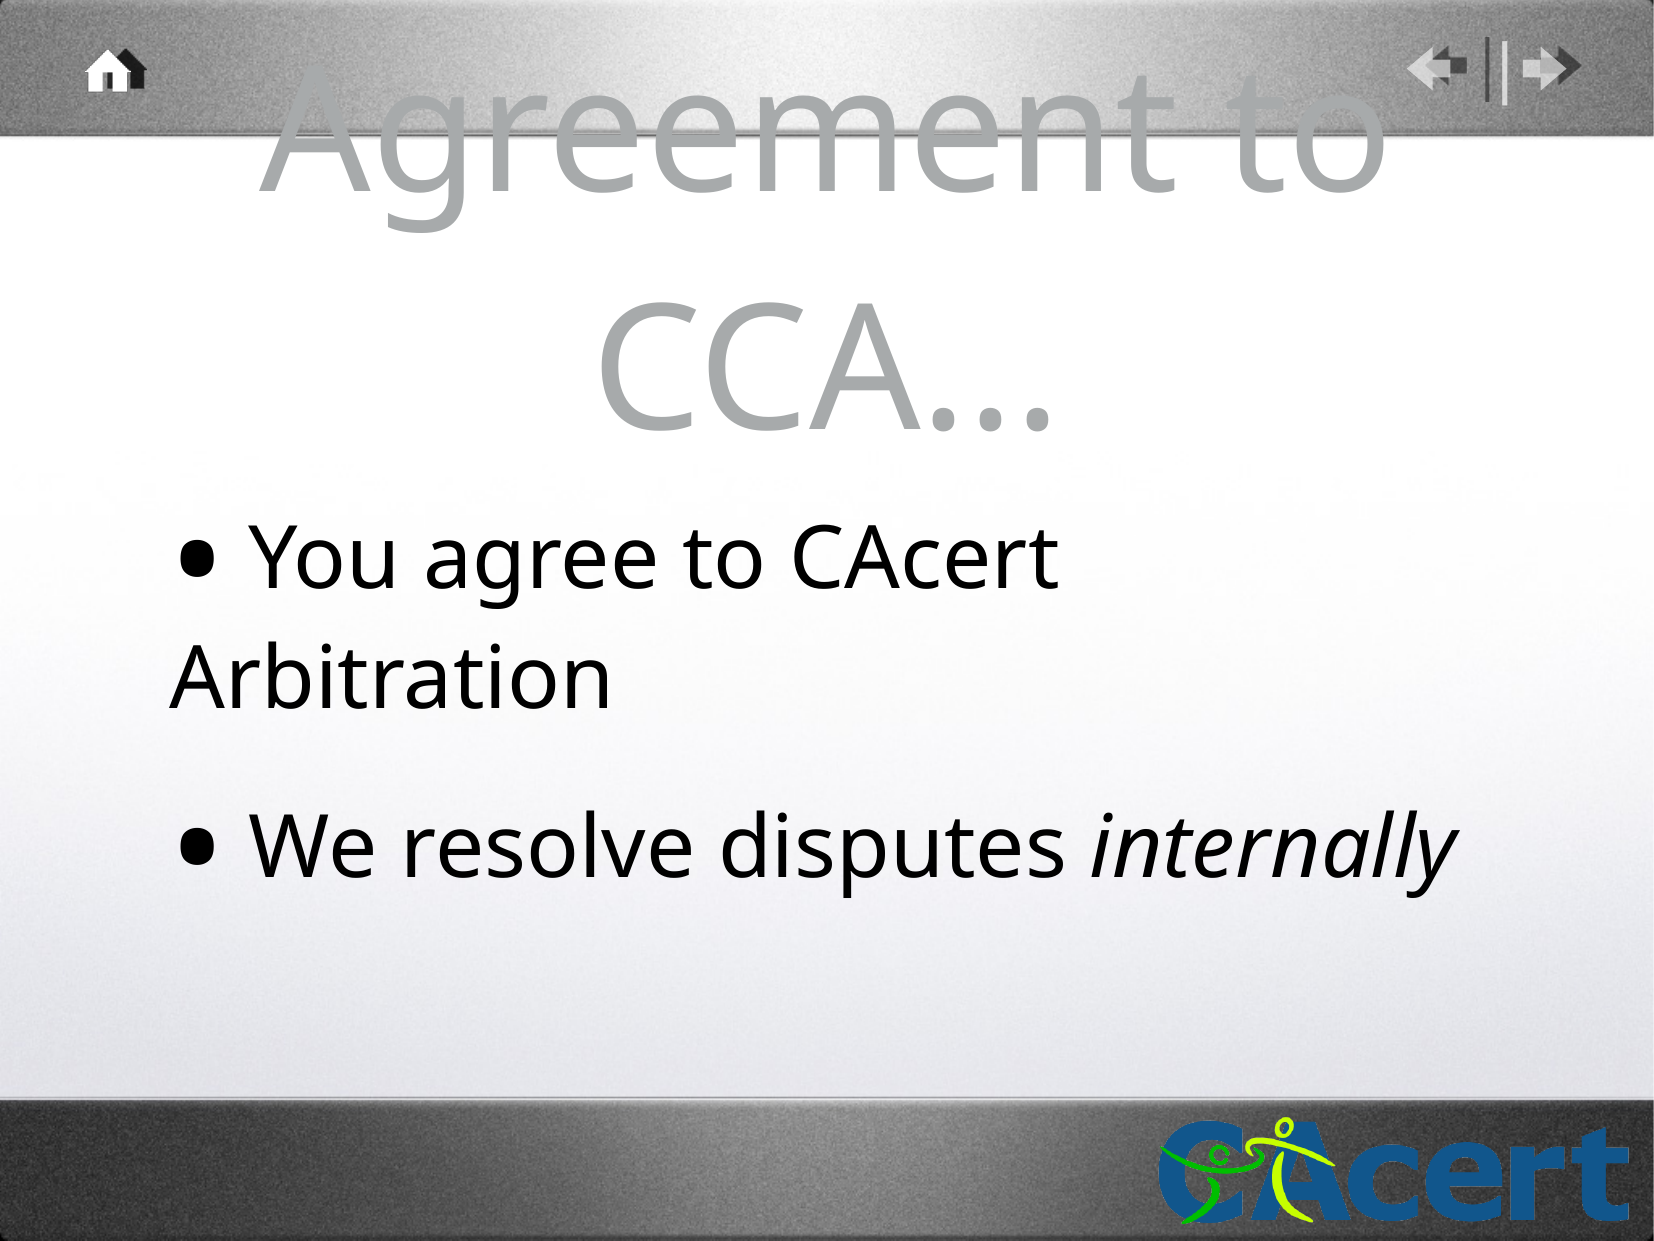

# Agreement to CCA...
 You agree to CAcert Arbitration
 We resolve disputes internally